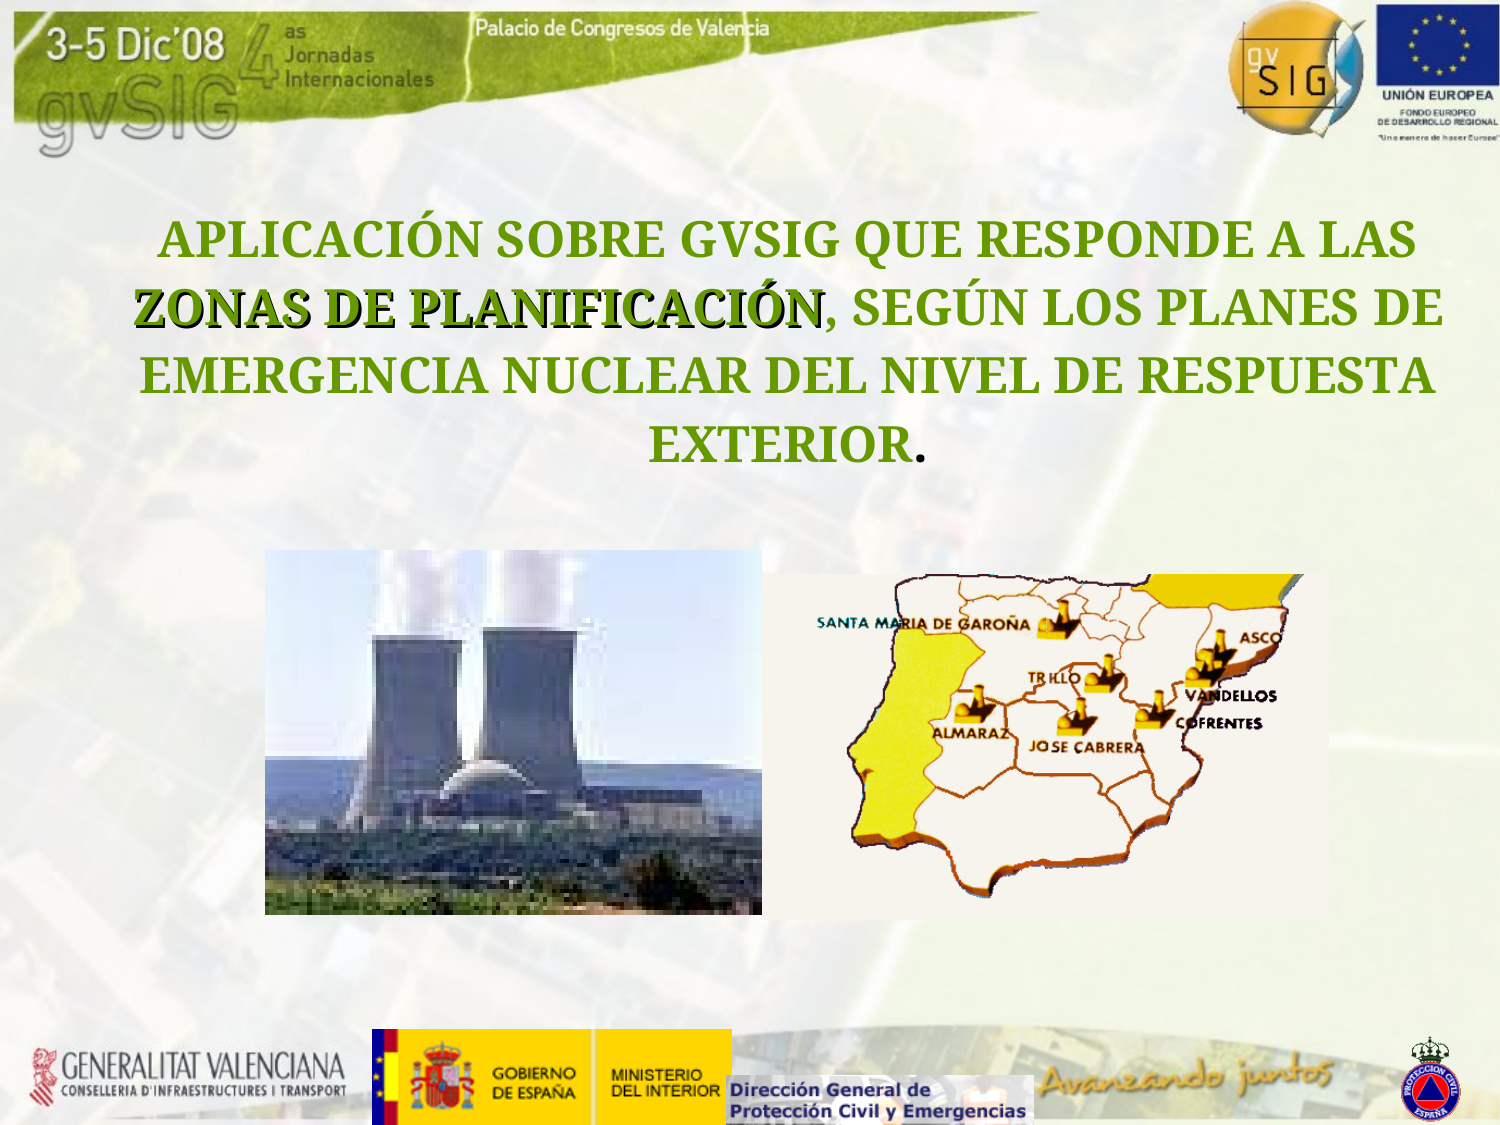

APLICACIÓN SOBRE GVSIG QUE RESPONDE A LAS ZONAS DE PLANIFICACIÓN, SEGÚN LOS PLANES DE EMERGENCIA NUCLEAR DEL NIVEL DE RESPUESTA EXTERIOR.